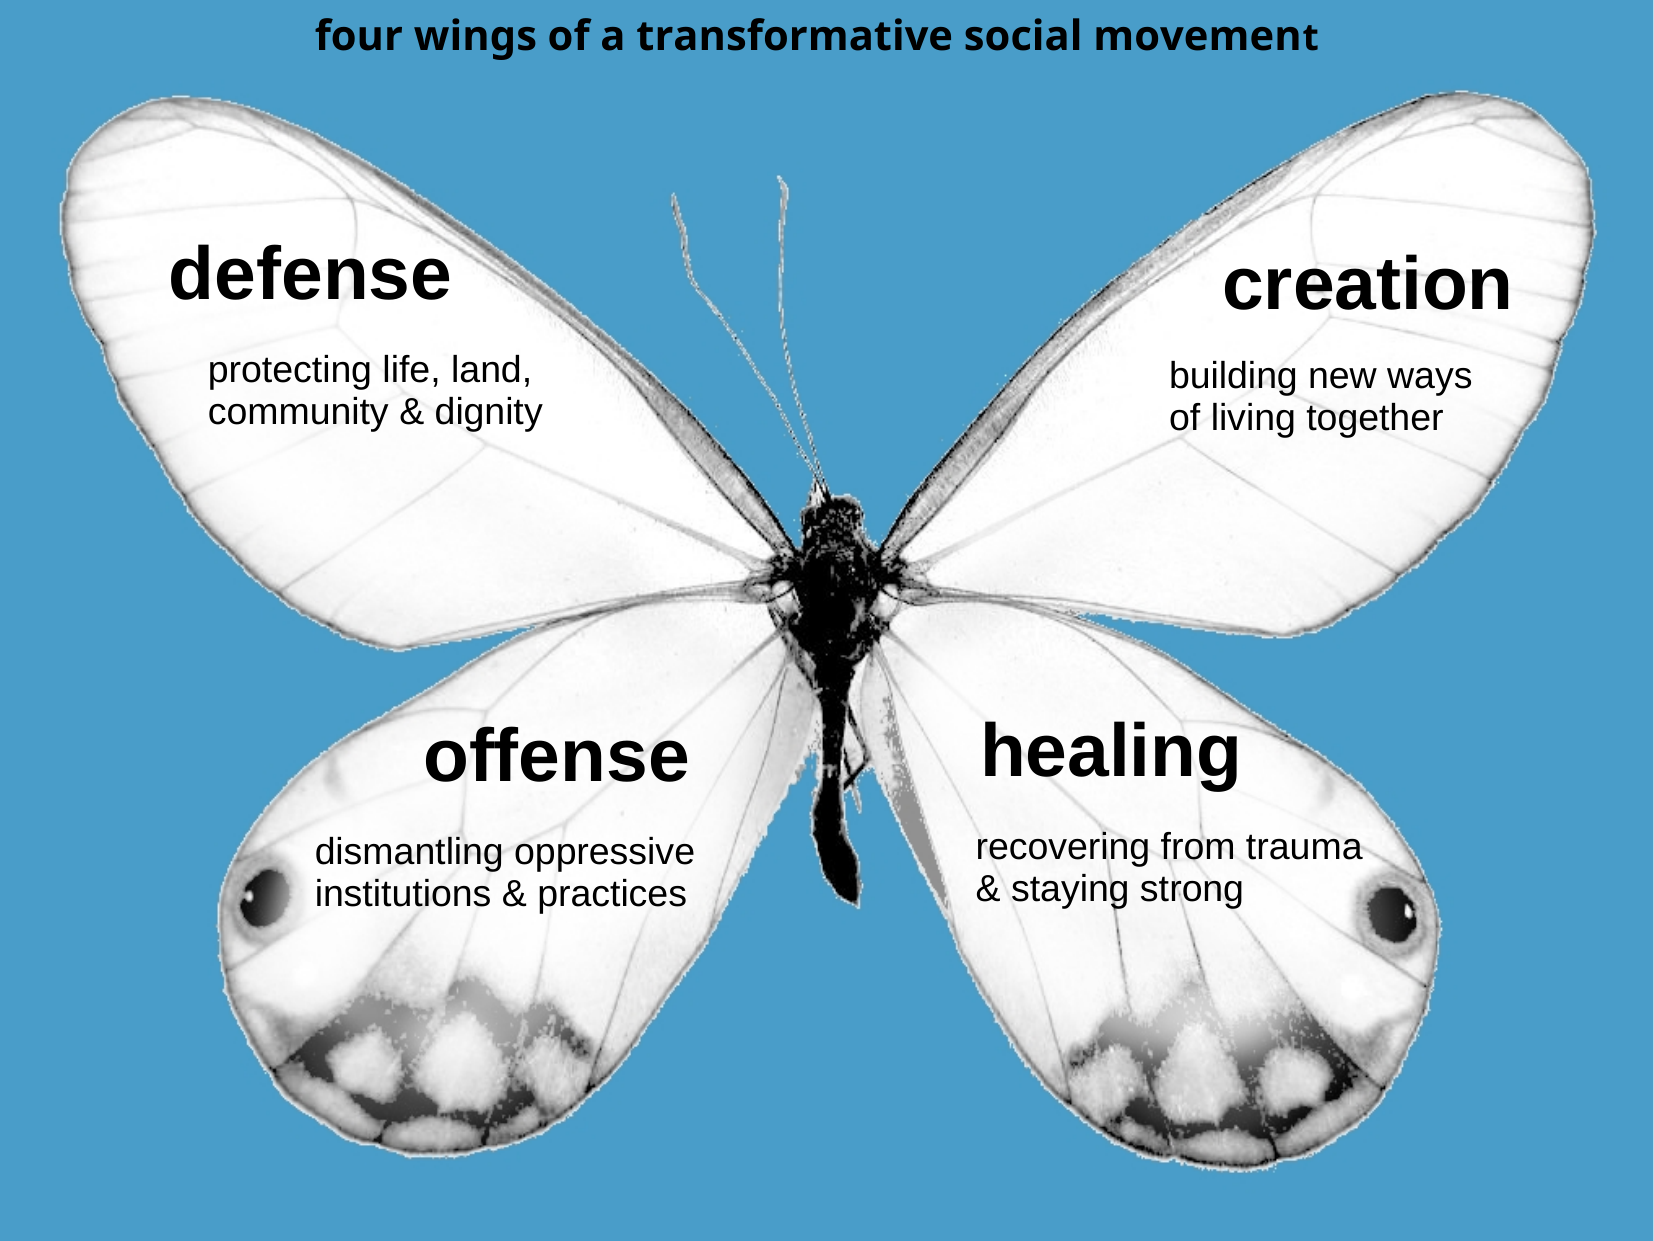

four wings of a transformative social movement
defense
creation
protecting life, land, community & dignity
building new ways of living together
healing
offense
recovering from trauma & staying strong
dismantling oppressive institutions & practices